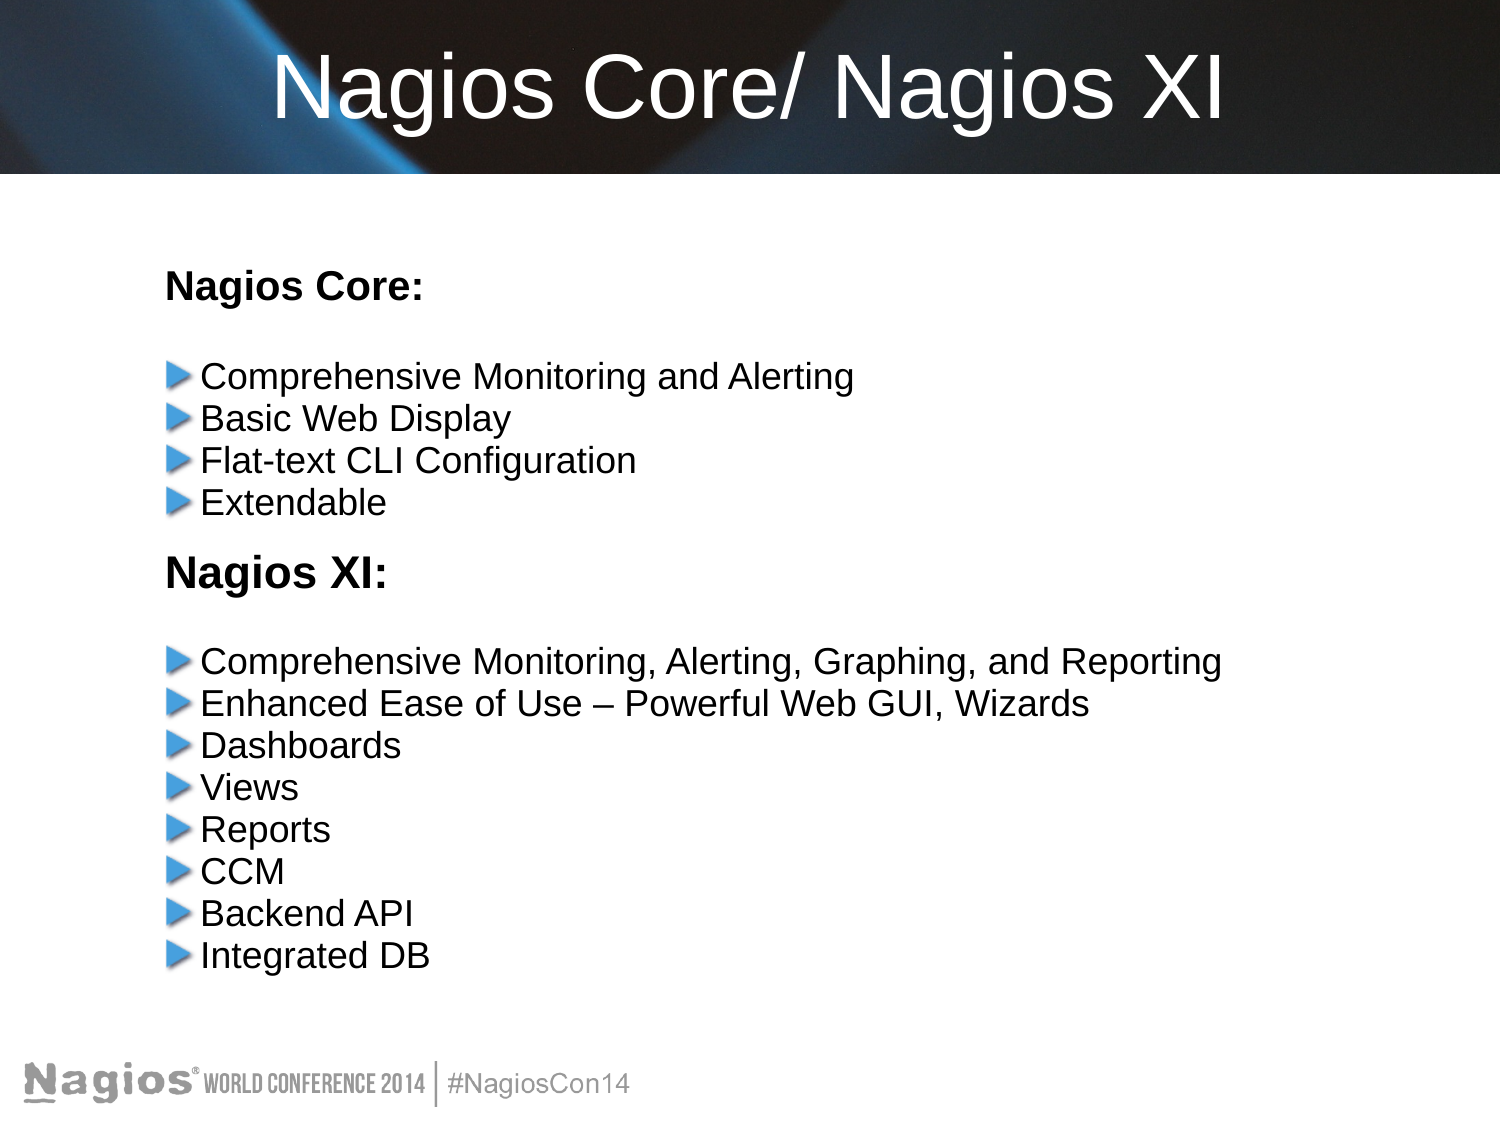

# Nagios Core/ Nagios XI
Nagios Core:
Comprehensive Monitoring and Alerting
Basic Web Display
Flat-text CLI Configuration
Extendable
Nagios XI:
Comprehensive Monitoring, Alerting, Graphing, and Reporting
Enhanced Ease of Use – Powerful Web GUI, Wizards
Dashboards
Views
Reports
CCM
Backend API
Integrated DB